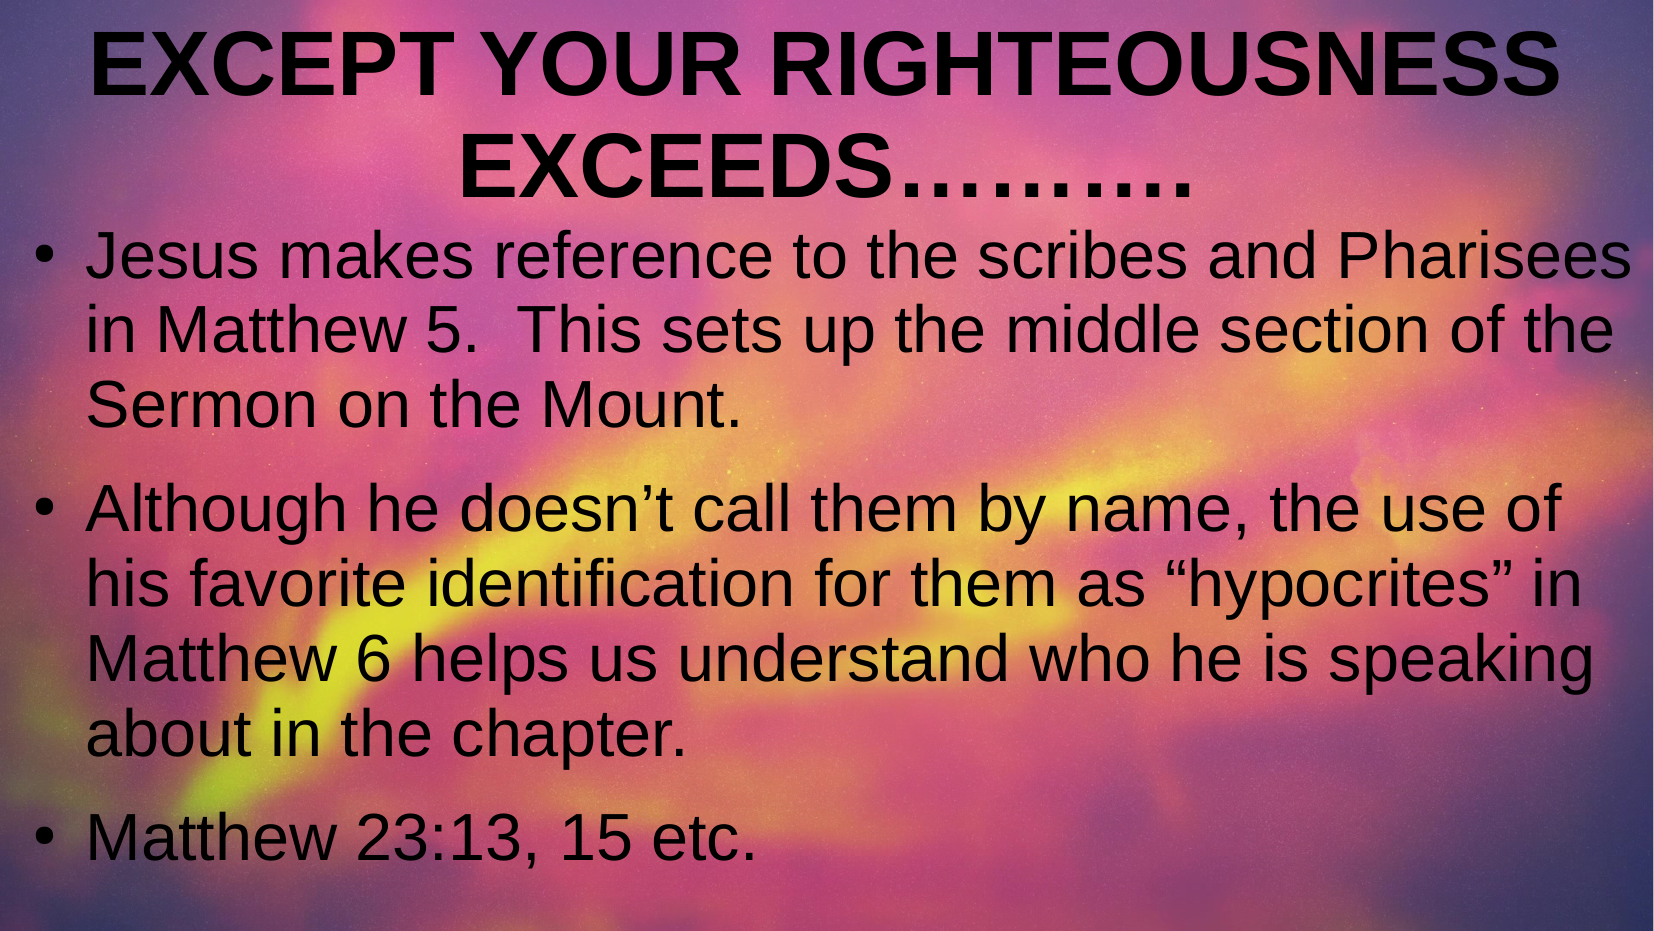

# EXCEPT YOUR RIGHTEOUSNESS EXCEEDS……….
Jesus makes reference to the scribes and Pharisees in Matthew 5. This sets up the middle section of the Sermon on the Mount.
Although he doesn’t call them by name, the use of his favorite identification for them as “hypocrites” in Matthew 6 helps us understand who he is speaking about in the chapter.
Matthew 23:13, 15 etc.